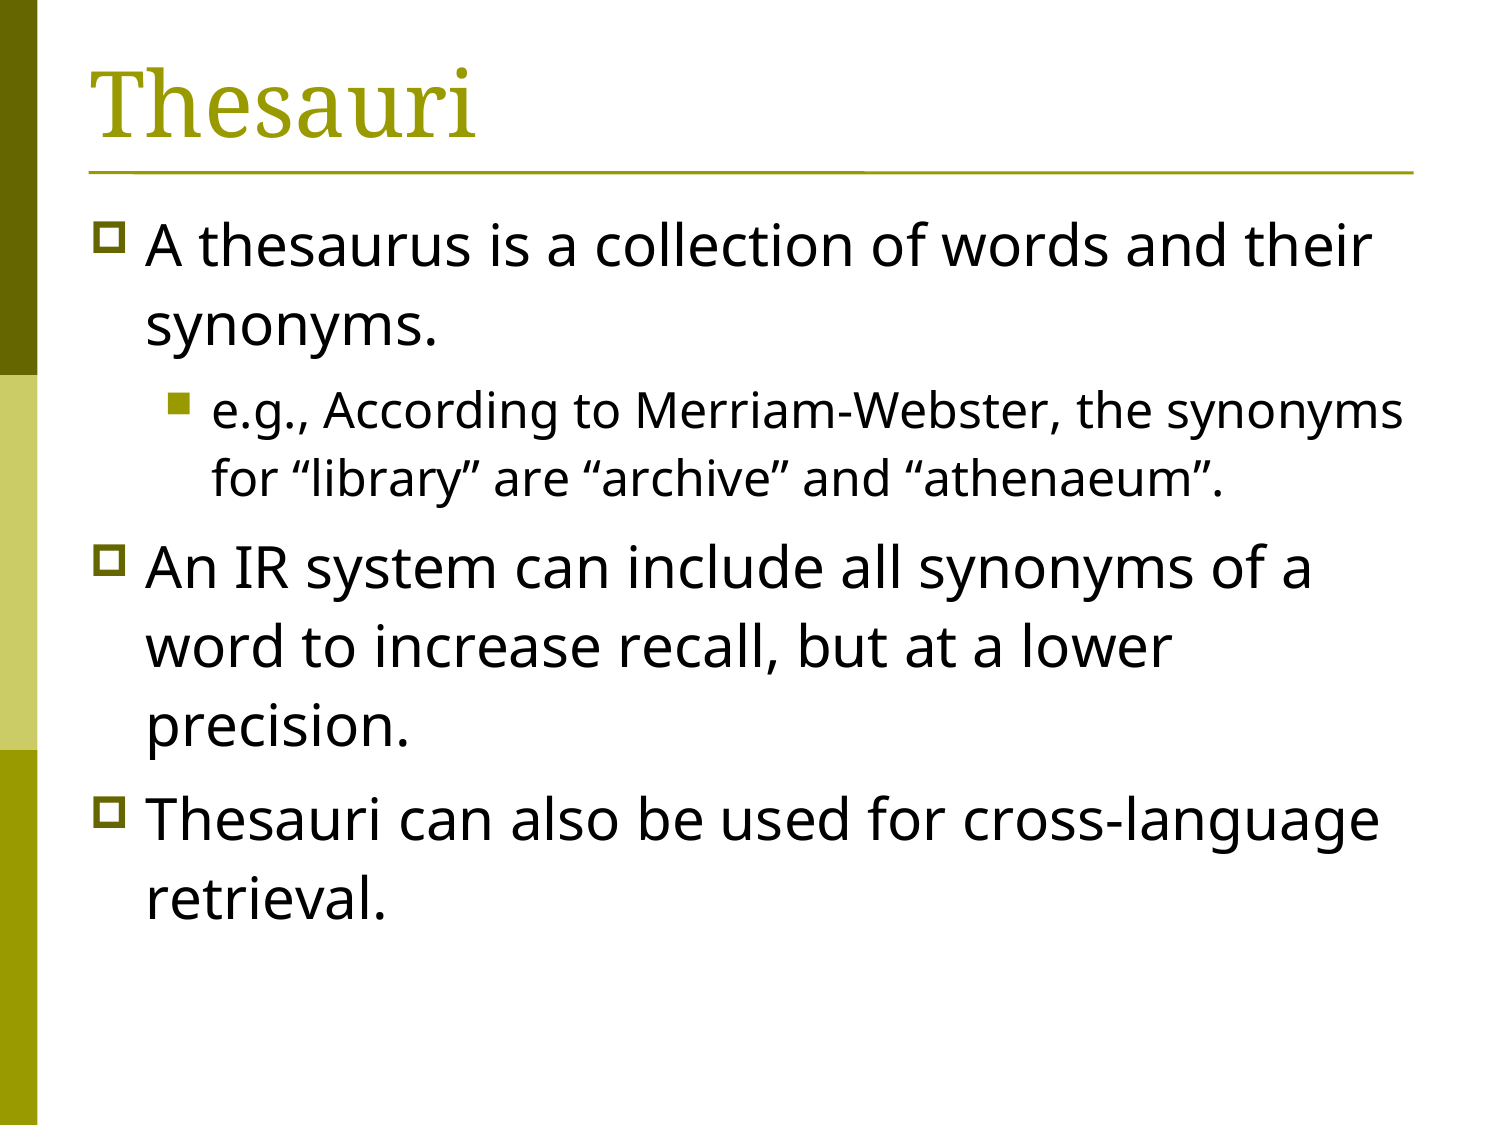

# Thesauri
A thesaurus is a collection of words and their synonyms.
e.g., According to Merriam-Webster, the synonyms for “library” are “archive” and “athenaeum”.
An IR system can include all synonyms of a word to increase recall, but at a lower precision.
Thesauri can also be used for cross-language retrieval.